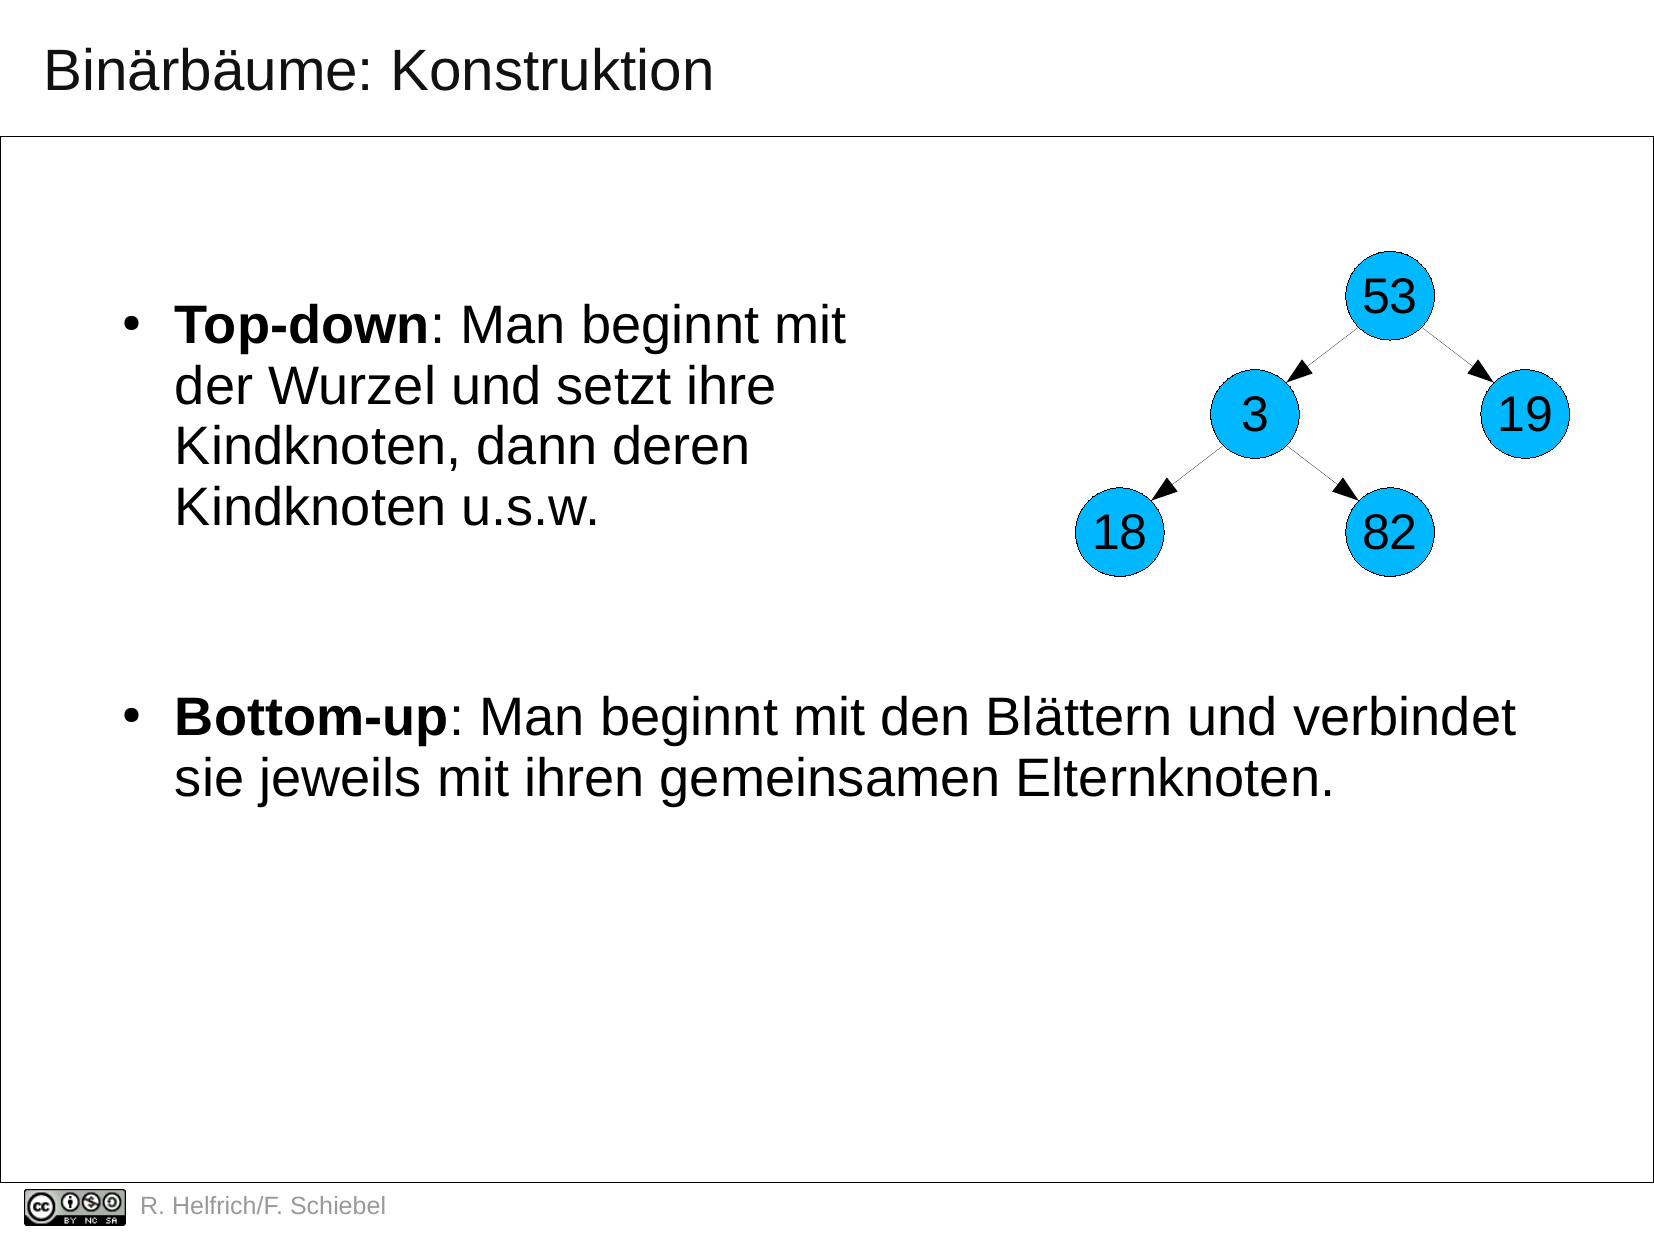

# Binärbäume: Konstruktion
Top-down: Man beginnt mit
der Wurzel und setzt ihre
Kindknoten, dann deren
Kindknoten u.s.w.
Bottom-up: Man beginnt mit den Blättern und verbindet sie jeweils mit ihren gemeinsamen Elternknoten.
53
3
19
18
82